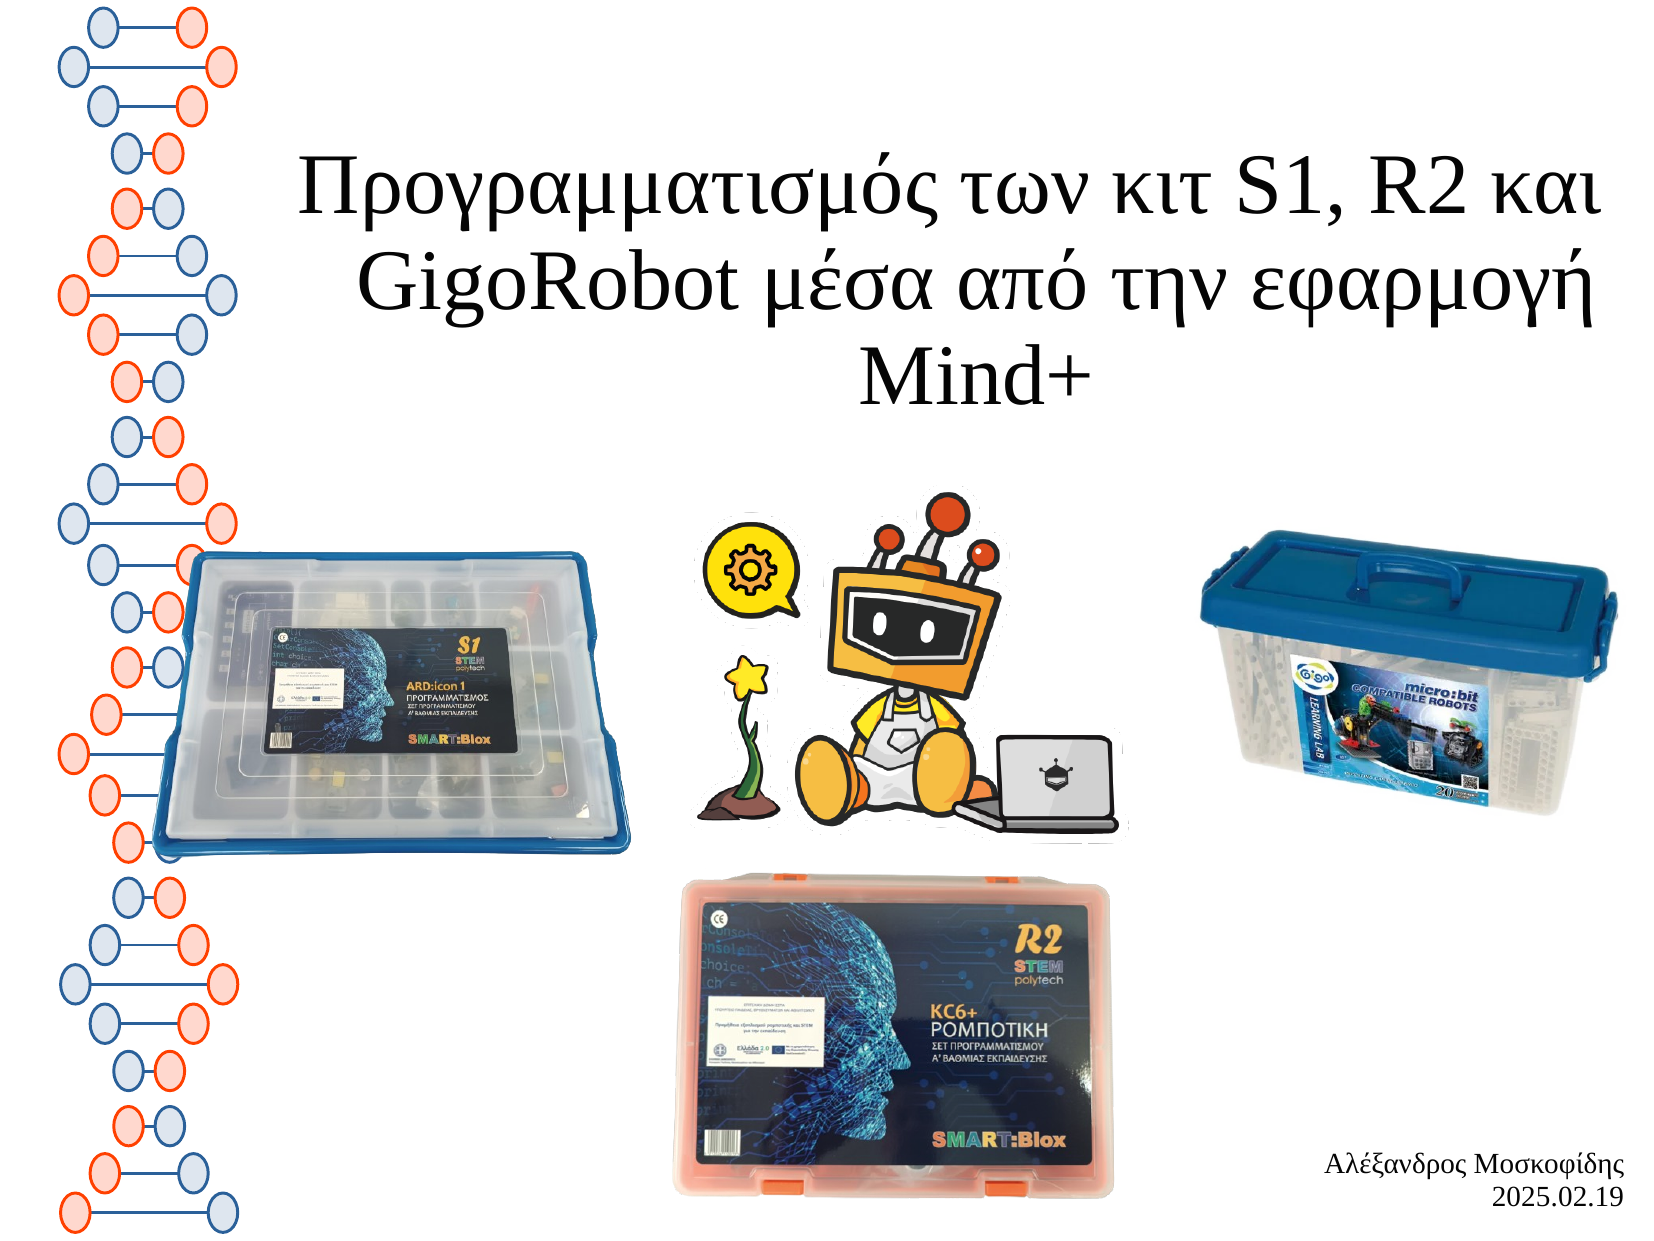

# Προγραμματισμός των κιτ S1, R2 και GigoRobot μέσα από την εφαρμογή Mind+
Αλέξανδρος Μοσκοφίδης
2025.02.19